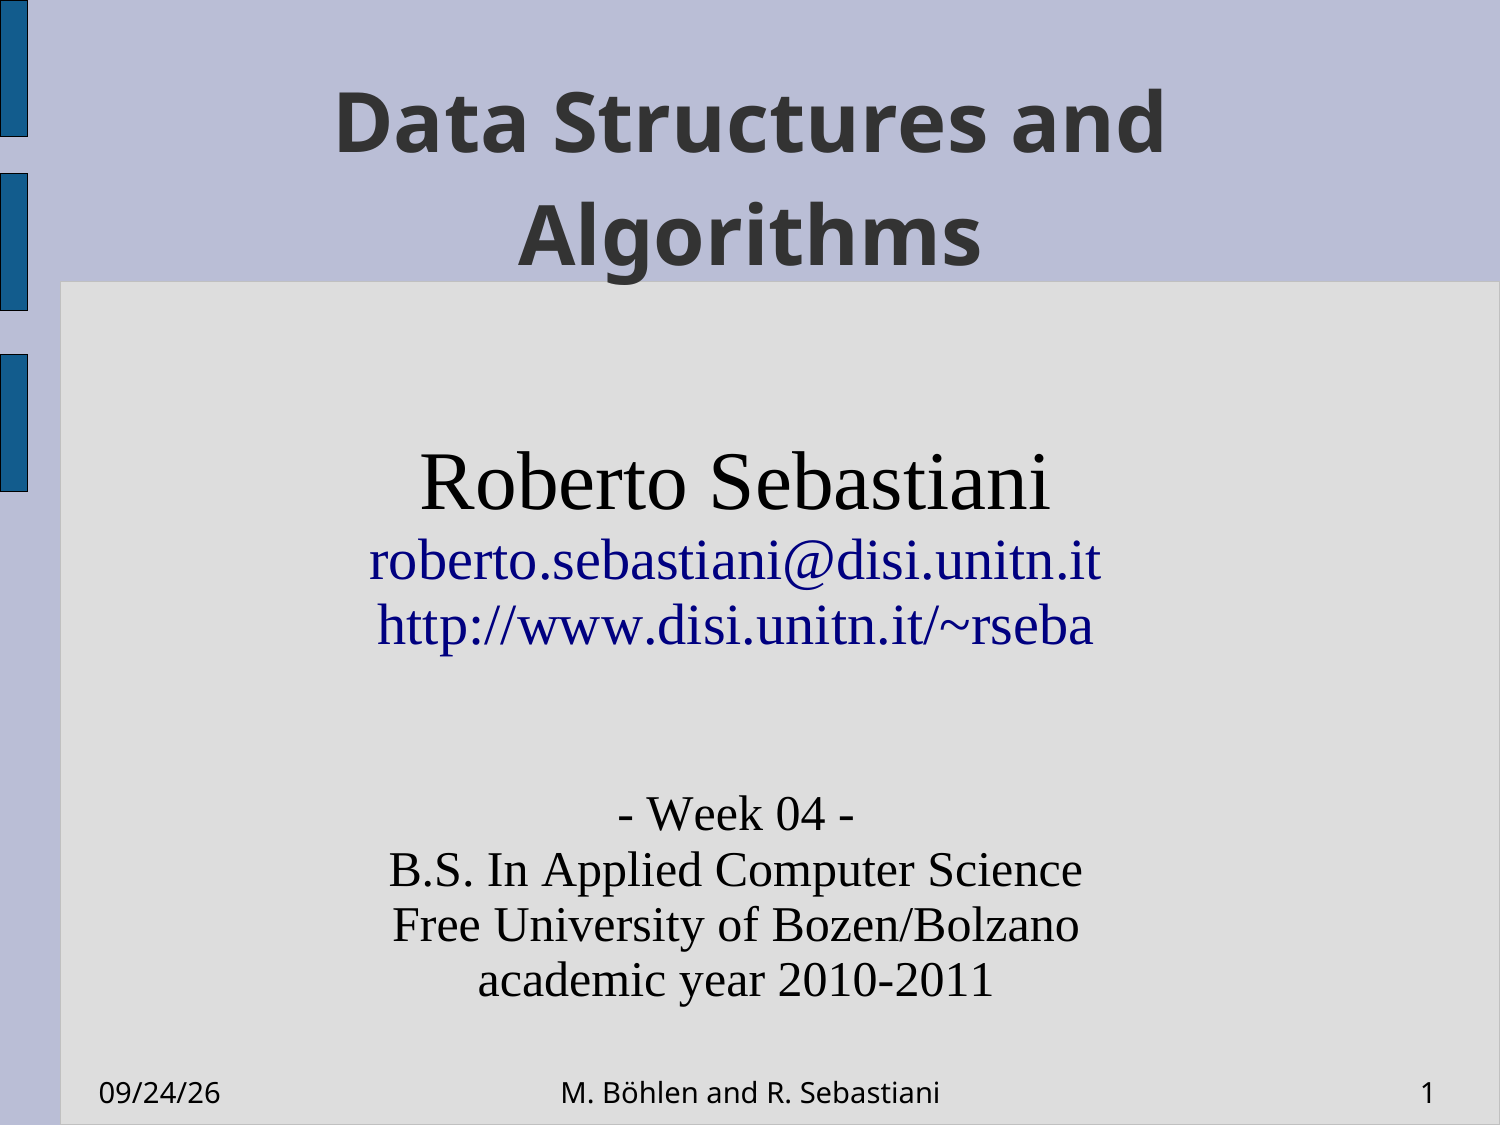

# Data Structures and Algorithms
Roberto Sebastiani
roberto.sebastiani@disi.unitn.it
http://www.disi.unitn.it/~rseba
- Week 04 -
B.S. In Applied Computer Science
Free University of Bozen/Bolzano
academic year 2010-2011
M. Böhlen and R. Sebastiani
1